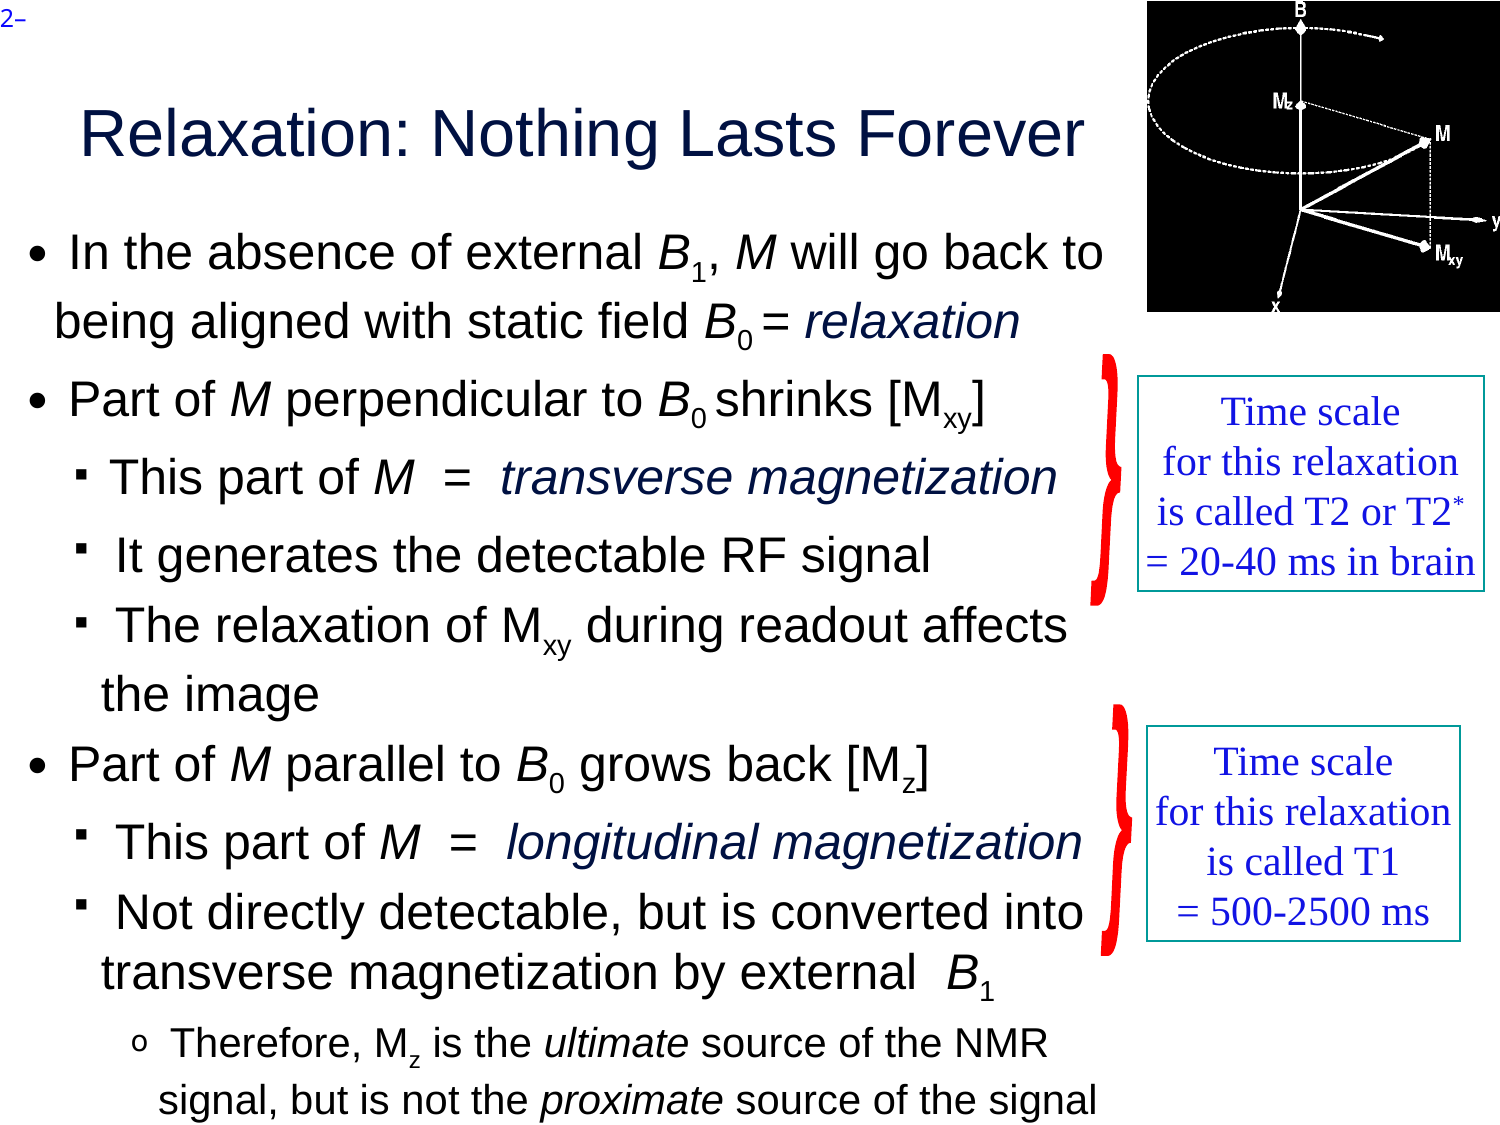

# Relaxation: Nothing Lasts Forever
 In the absence of external B1, M will go back to being aligned with static field B0 = relaxation
 Part of M perpendicular to B0 shrinks [Mxy]
 This part of M = transverse magnetization
 It generates the detectable RF signal
 The relaxation of Mxy during readout affects the image
 Part of M parallel to B0 grows back [Mz]
 This part of M = longitudinal magnetization
 Not directly detectable, but is converted into transverse magnetization by external B1
 Therefore, Mz is the ultimate source of the NMR signal, but is not the proximate source of the signal
}
Time scale
for this relaxation
is called T2 or T2*
= 20-40 ms in brain
}
Time scale
for this relaxation
is called T1
= 500-2500 ms